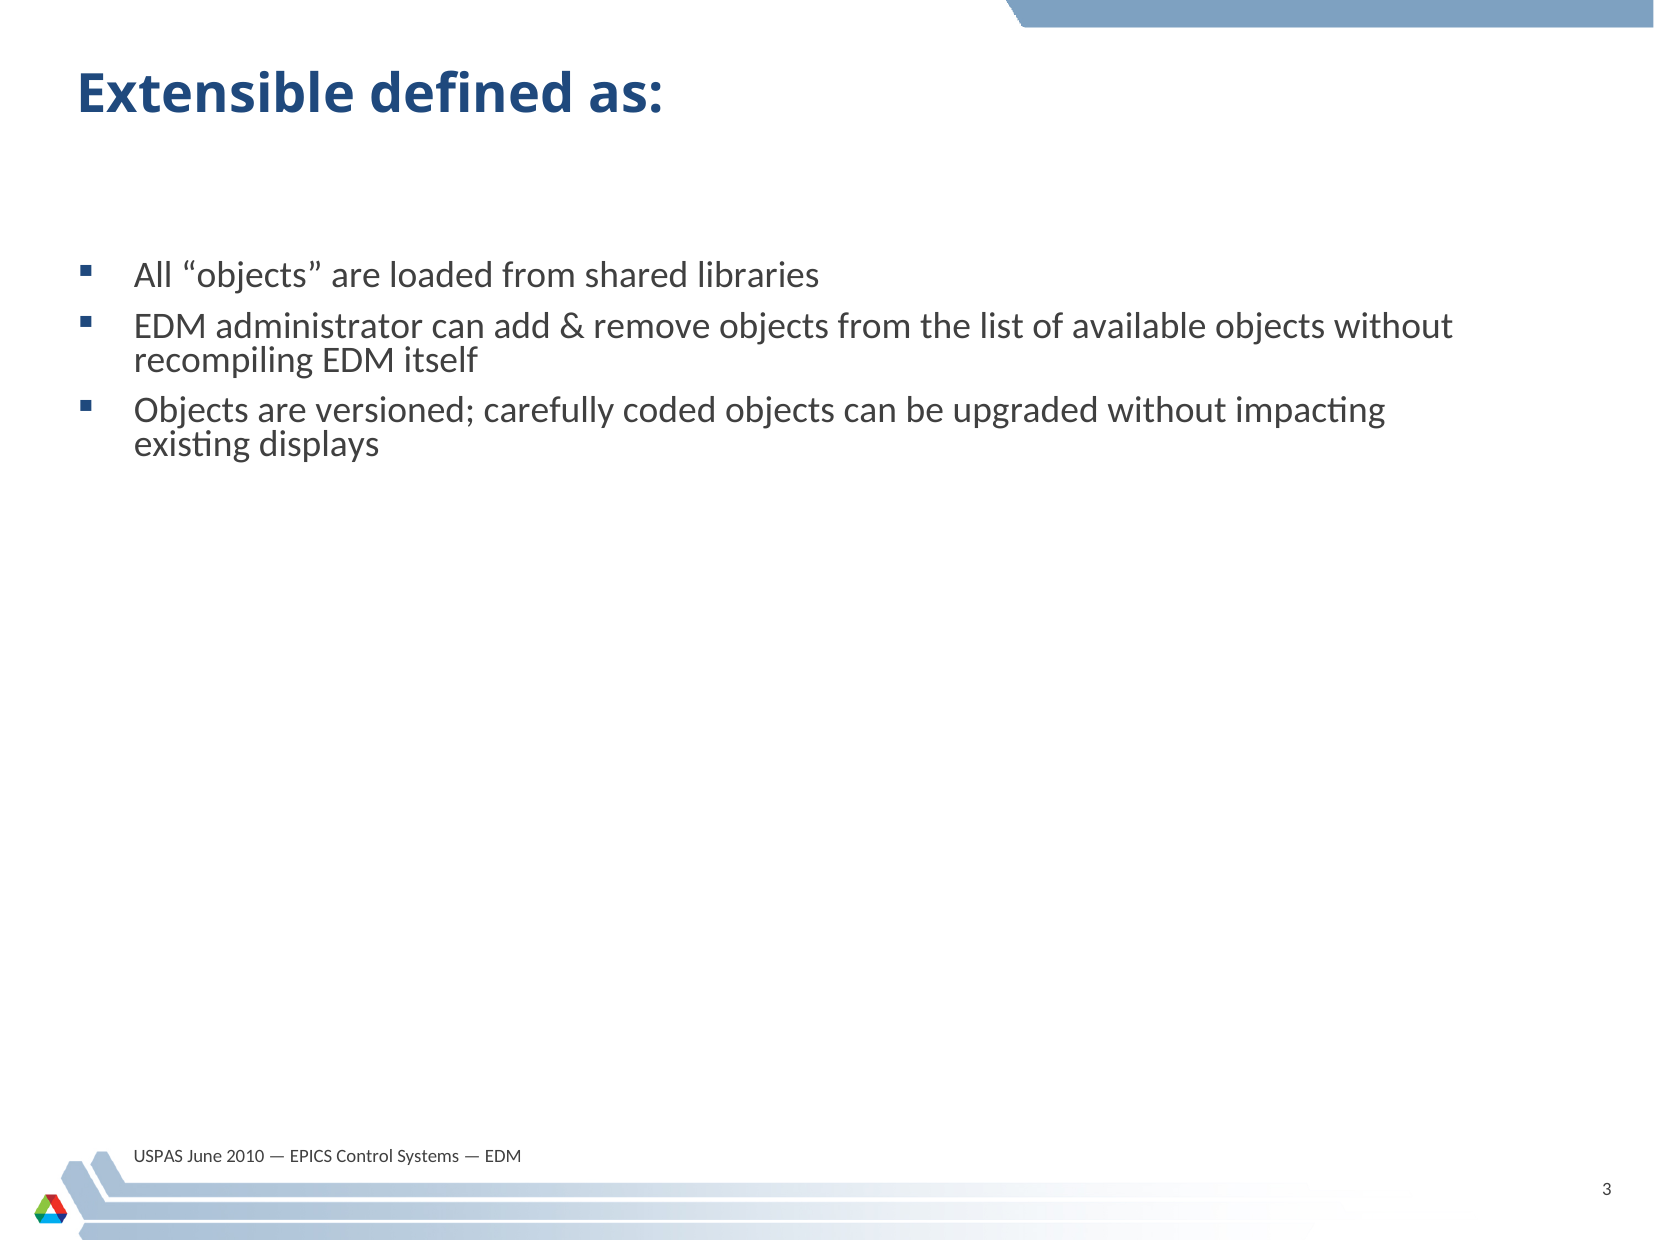

# Extensible defined as:
All “objects” are loaded from shared libraries
EDM administrator can add & remove objects from the list of available objects without recompiling EDM itself
Objects are versioned; carefully coded objects can be upgraded without impacting existing displays
USPAS June 2010 — EPICS Control Systems — EDM
3